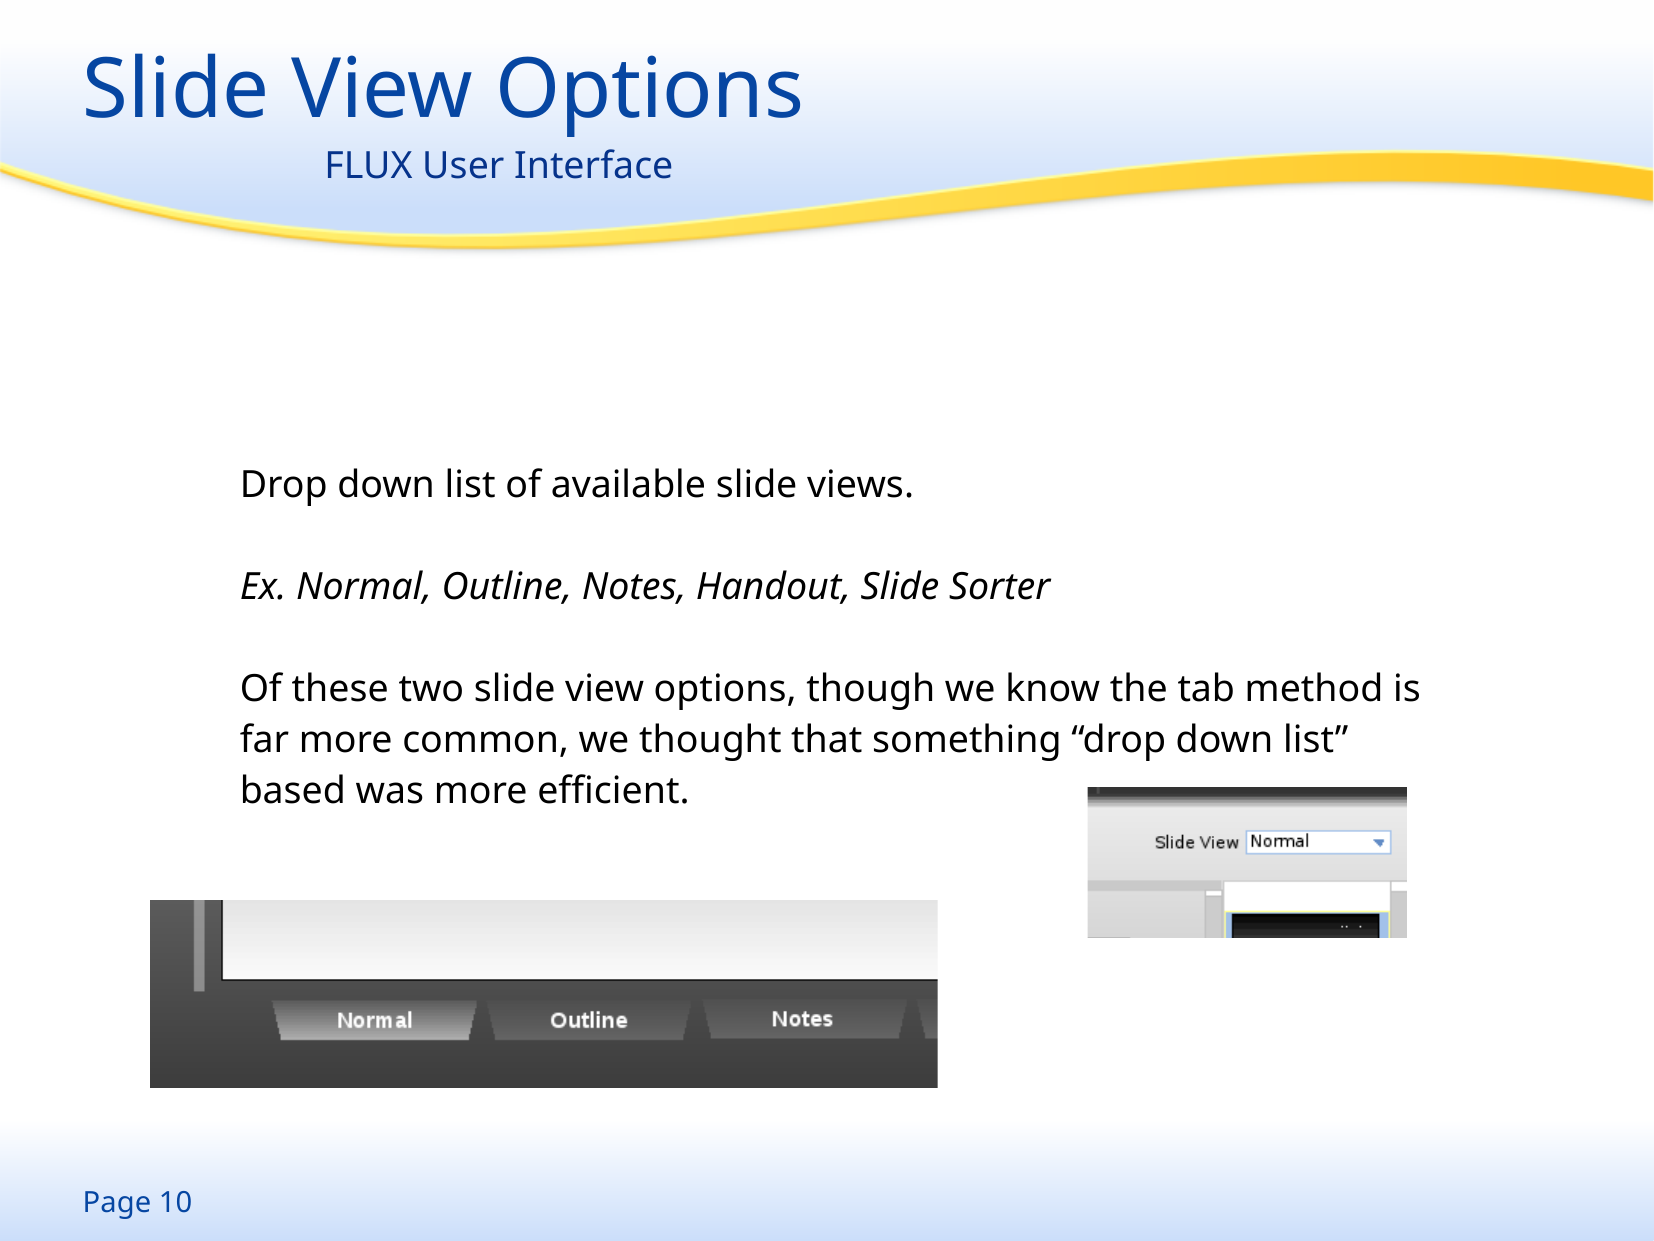

# Slide View Options
FLUX User Interface
Drop down list of available slide views.
Ex. Normal, Outline, Notes, Handout, Slide Sorter
Of these two slide view options, though we know the tab method is far more common, we thought that something “drop down list” based was more efficient.
10